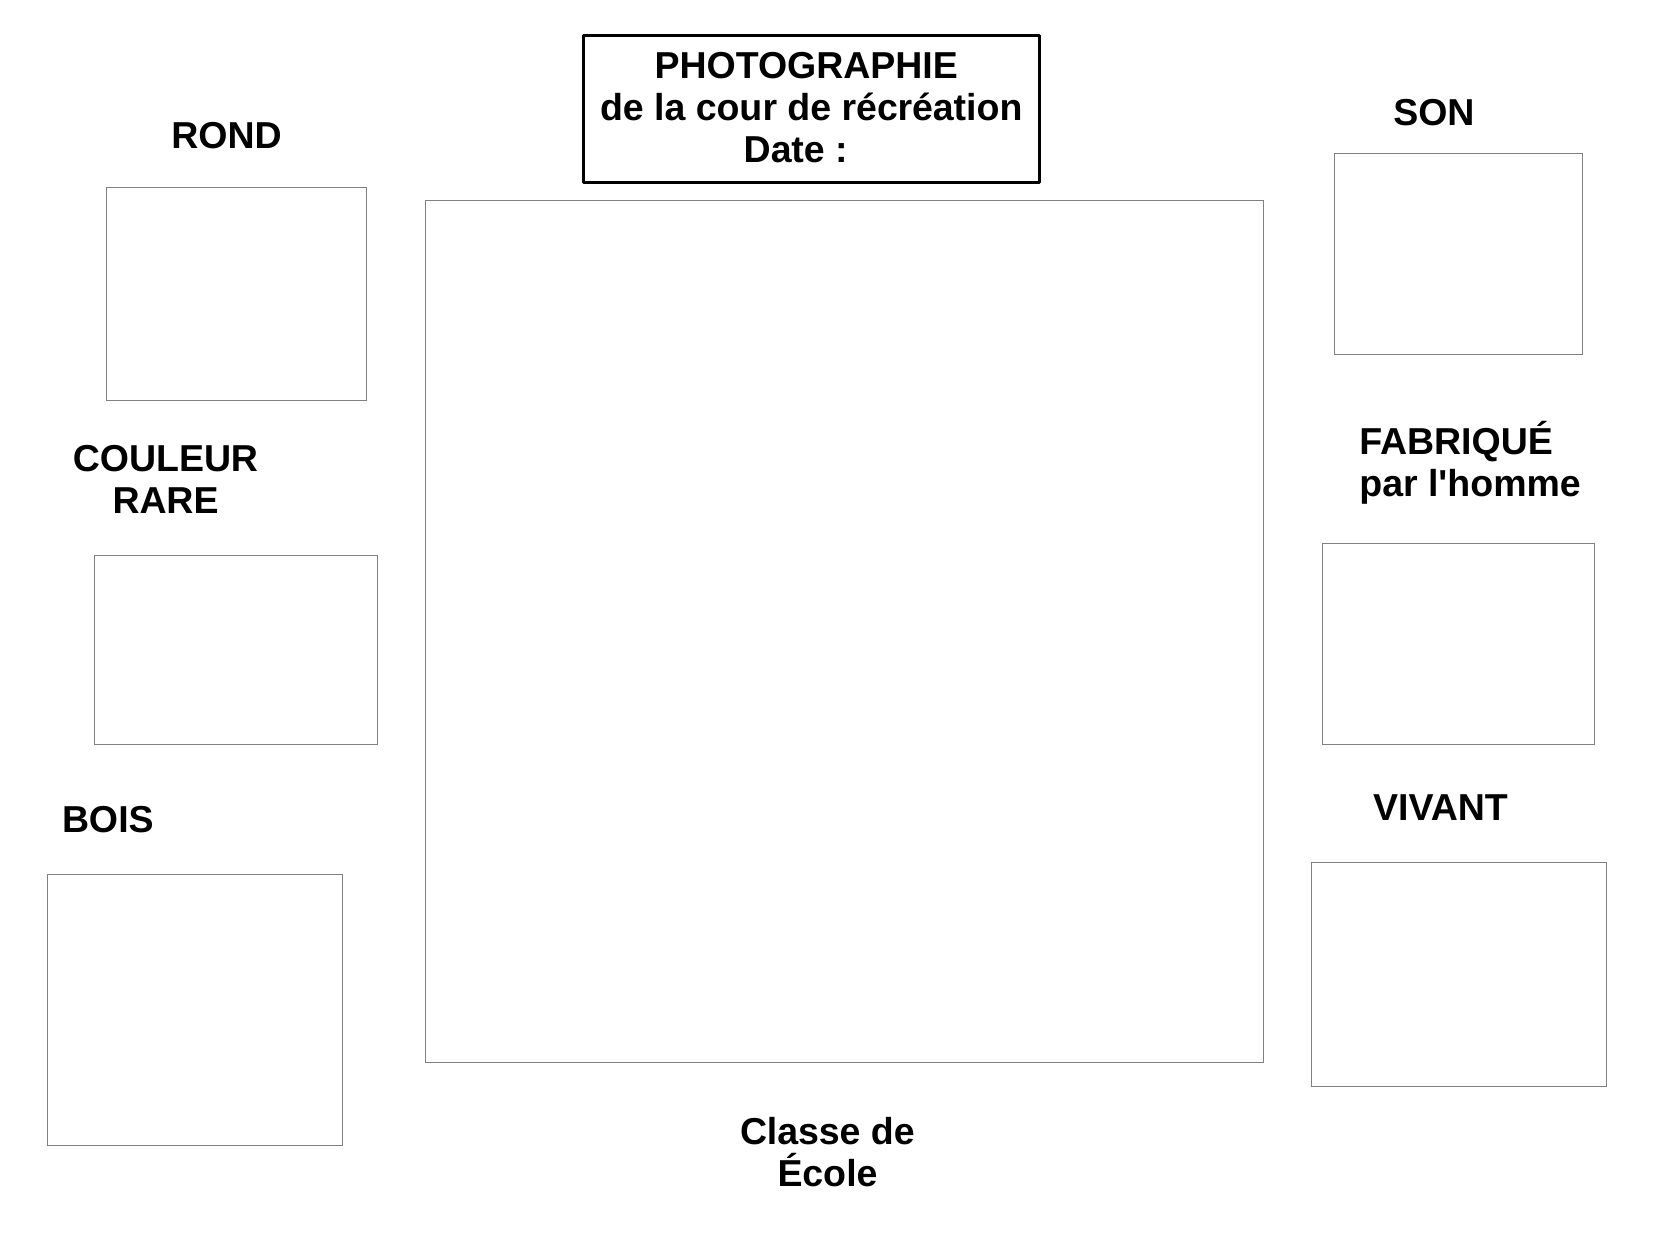

PHOTOGRAPHIE
de la cour de récréation
Date :
SON
ROND
FABRIQUÉ
par l'homme
COULEUR
RARE
VIVANT
BOIS
Classe de
École